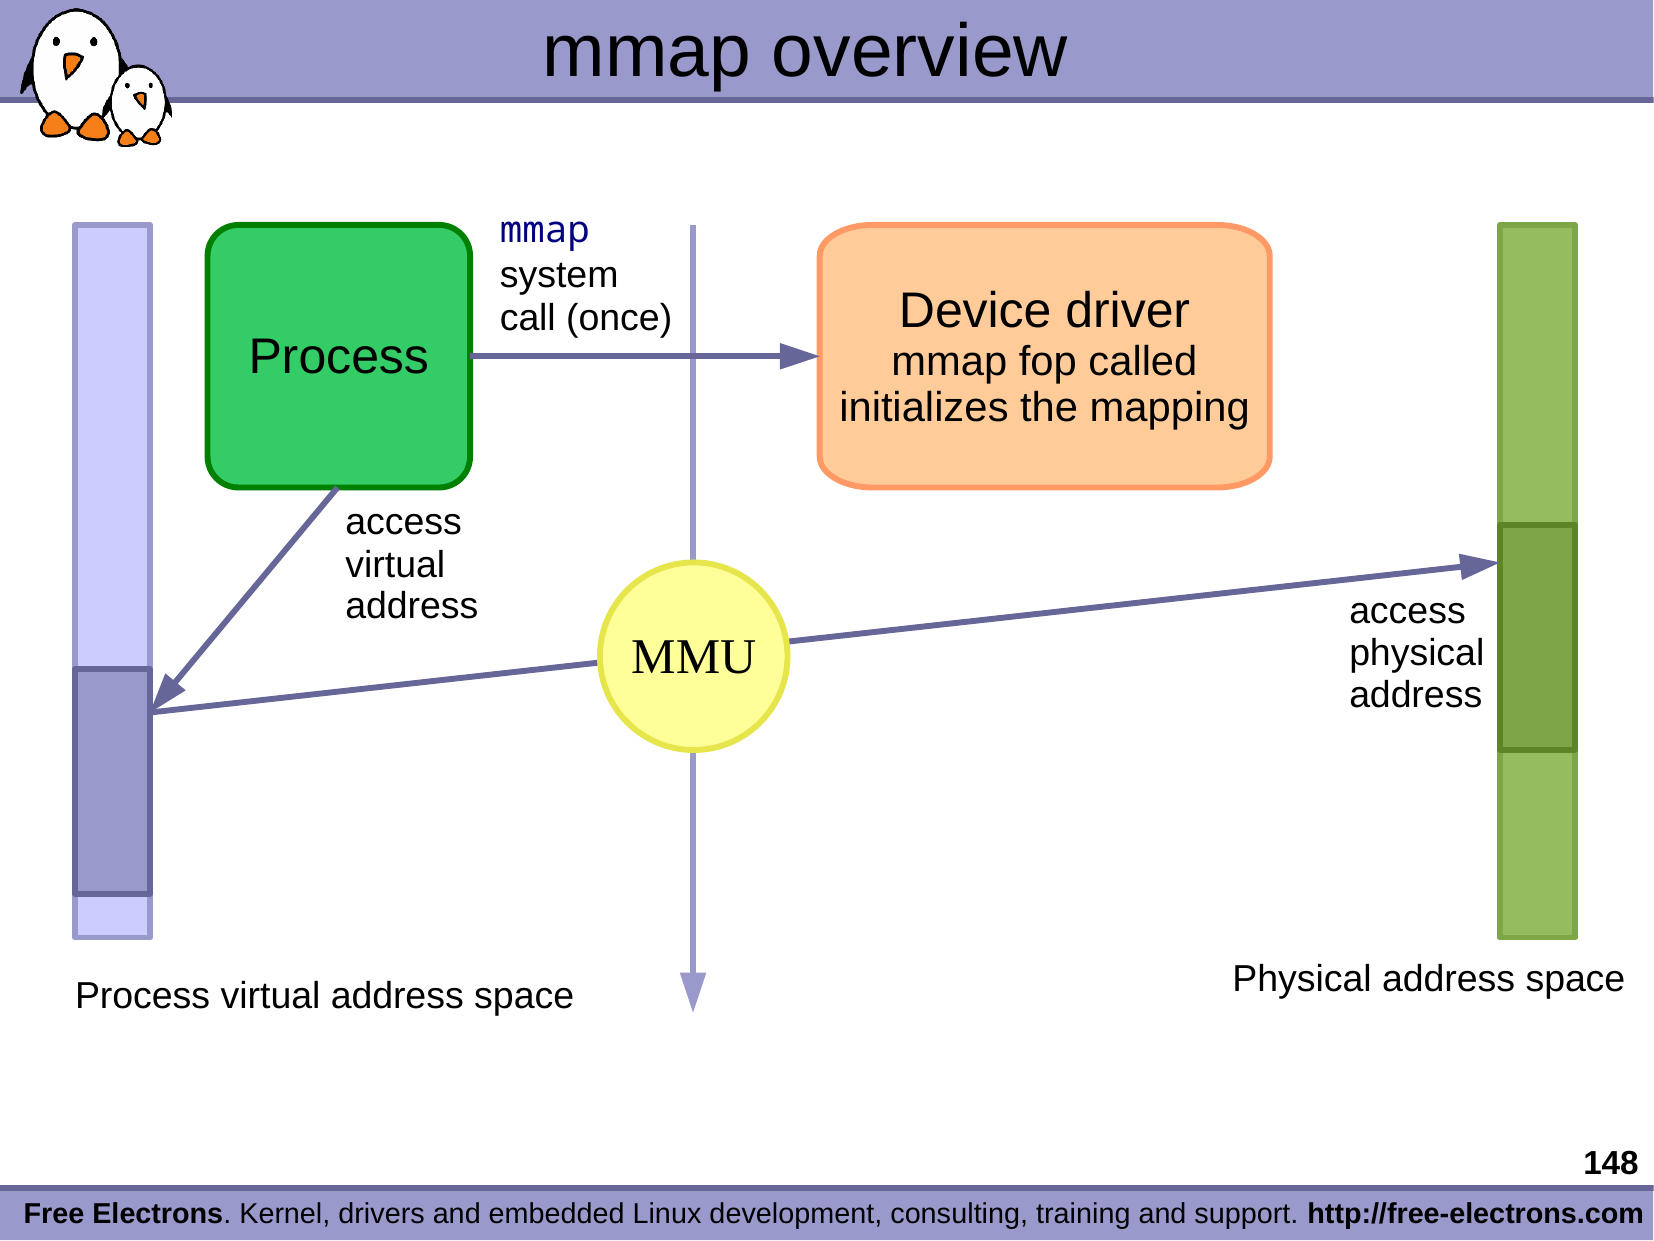

# mmap overview
mmap
system
call (once)
Process
Device driver
mmap fop called
initializes the mapping
access
virtual
address
MMU
access
physical
address
Physical address space
Process virtual address space